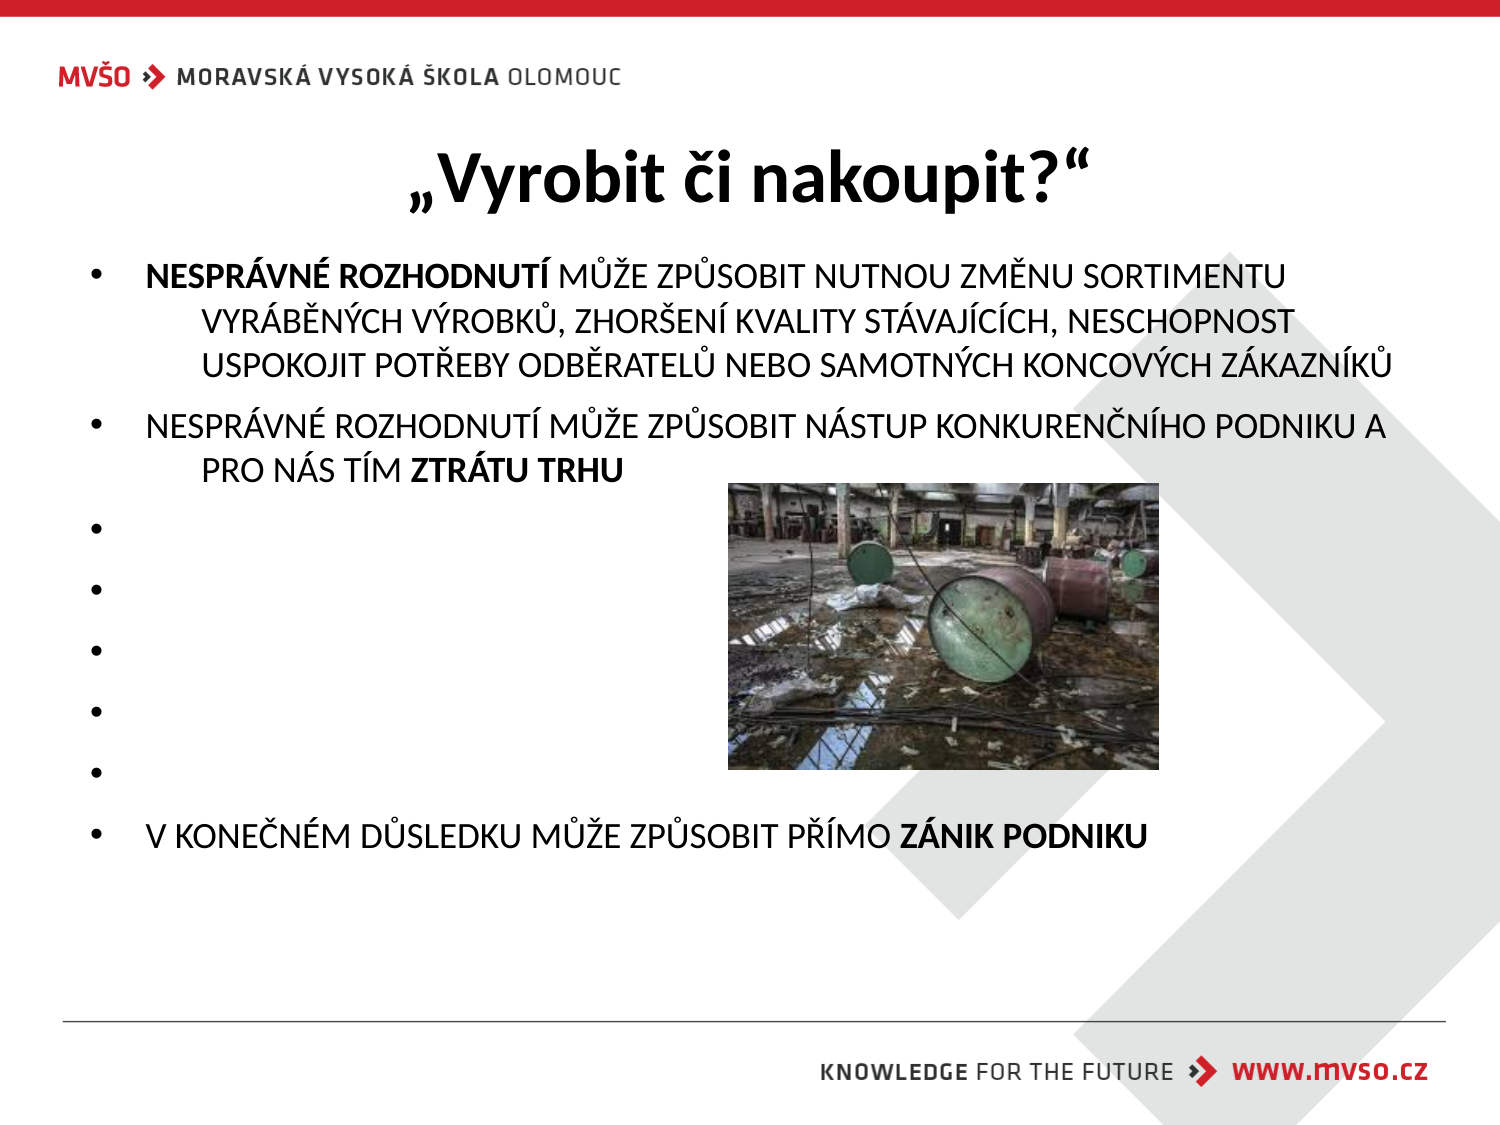

# „Vyrobit či nakoupit?“
NESPRÁVNÉ ROZHODNUTÍ MŮŽE ZPŮSOBIT NUTNOU ZMĚNU SORTIMENTU VYRÁBĚNÝCH VÝROBKŮ, ZHORŠENÍ KVALITY STÁVAJÍCÍCH, NESCHOPNOST USPOKOJIT POTŘEBY ODBĚRATELŮ NEBO SAMOTNÝCH KONCOVÝCH ZÁKAZNÍKŮ
NESPRÁVNÉ ROZHODNUTÍ MŮŽE ZPŮSOBIT NÁSTUP KONKURENČNÍHO PODNIKU A PRO NÁS TÍM ZTRÁTU TRHU
V KONEČNÉM DŮSLEDKU MŮŽE ZPŮSOBIT PŘÍMO ZÁNIK PODNIKU